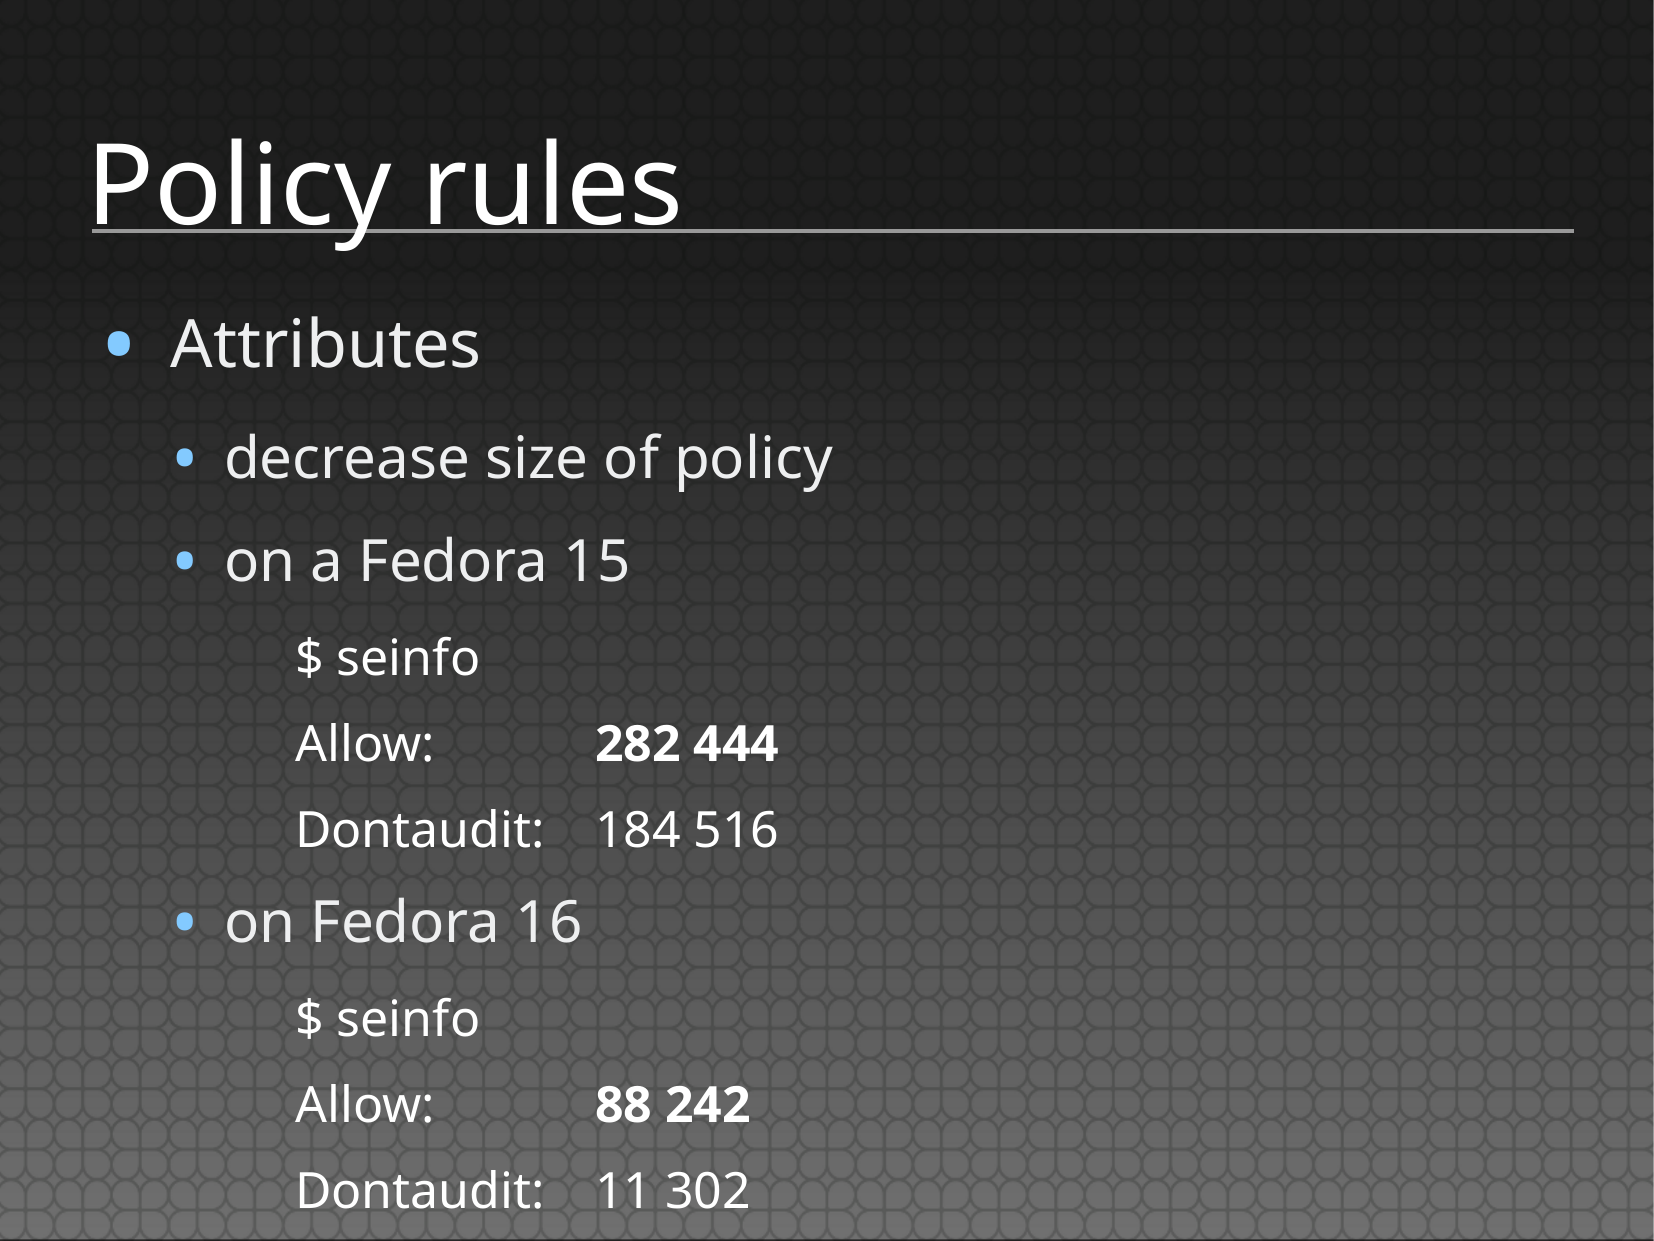

# Policy rules
 Attributes
decrease size of policy
on a Fedora 15
$ seinfo
Allow:			282 444
Dontaudit:	184 516
on Fedora 16
$ seinfo
Allow:			88 242
Dontaudit:	11 302